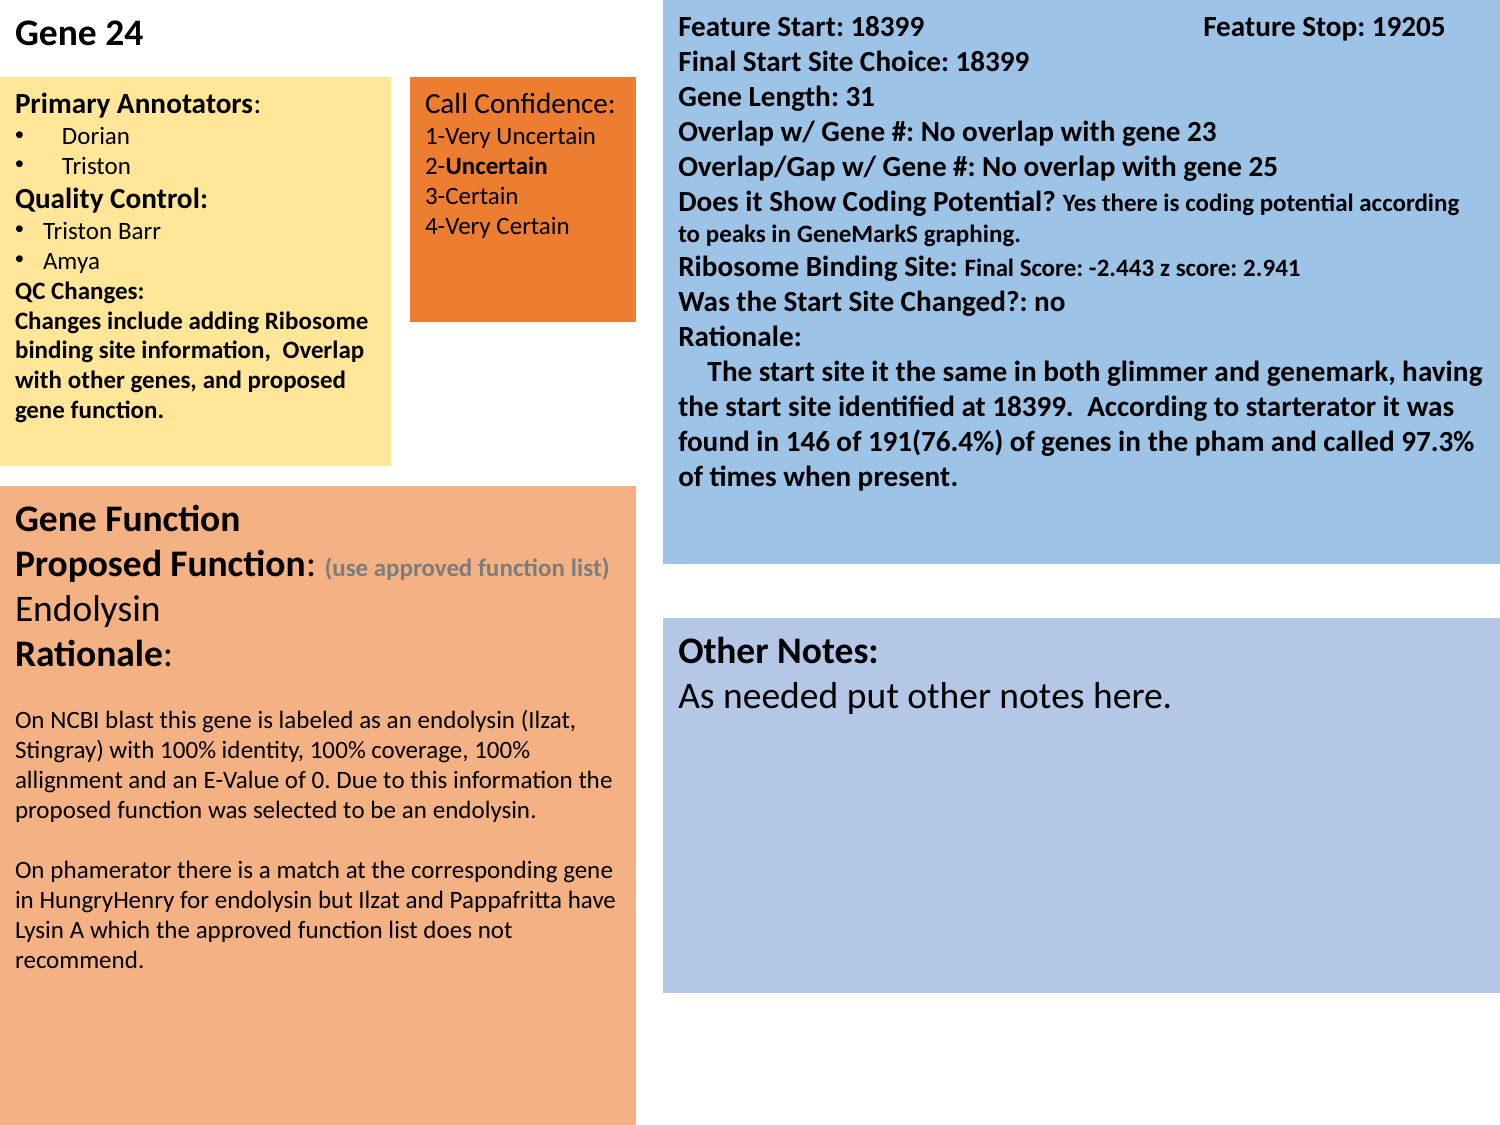

Gene 24
Feature Start: 18399				Feature Stop: 19205
Final Start Site Choice: 18399
Gene Length: 31
Overlap w/ Gene #: No overlap with gene 23
Overlap/Gap w/ Gene #: No overlap with gene 25
Does it Show Coding Potential? Yes there is coding potential according to peaks in GeneMarkS graphing.
Ribosome Binding Site: Final Score: -2.443 z score: 2.941
Was the Start Site Changed?: no
Rationale:
 The start site it the same in both glimmer and genemark, having the start site identified at 18399.  According to starterator it was found in 146 of 191(76.4%) of genes in the pham and called 97.3% of times when present.
Primary Annotators:
Dorian
Triston
Quality Control:
Triston Barr
Amya
QC Changes:
Changes include adding Ribosome binding site information, Overlap with other genes, and proposed gene function.
Call Confidence:
1-Very Uncertain
2-Uncertain
3-Certain
4-Very Certain
Gene Function
Proposed Function: (use approved function list)
Endolysin
Rationale:
On NCBI blast this gene is labeled as an endolysin (Ilzat, Stingray) with 100% identity, 100% coverage, 100% allignment and an E-Value of 0. Due to this information the proposed function was selected to be an endolysin.
On phamerator there is a match at the corresponding gene in HungryHenry for endolysin but Ilzat and Pappafritta have Lysin A which the approved function list does not recommend.
Other Notes:
As needed put other notes here.